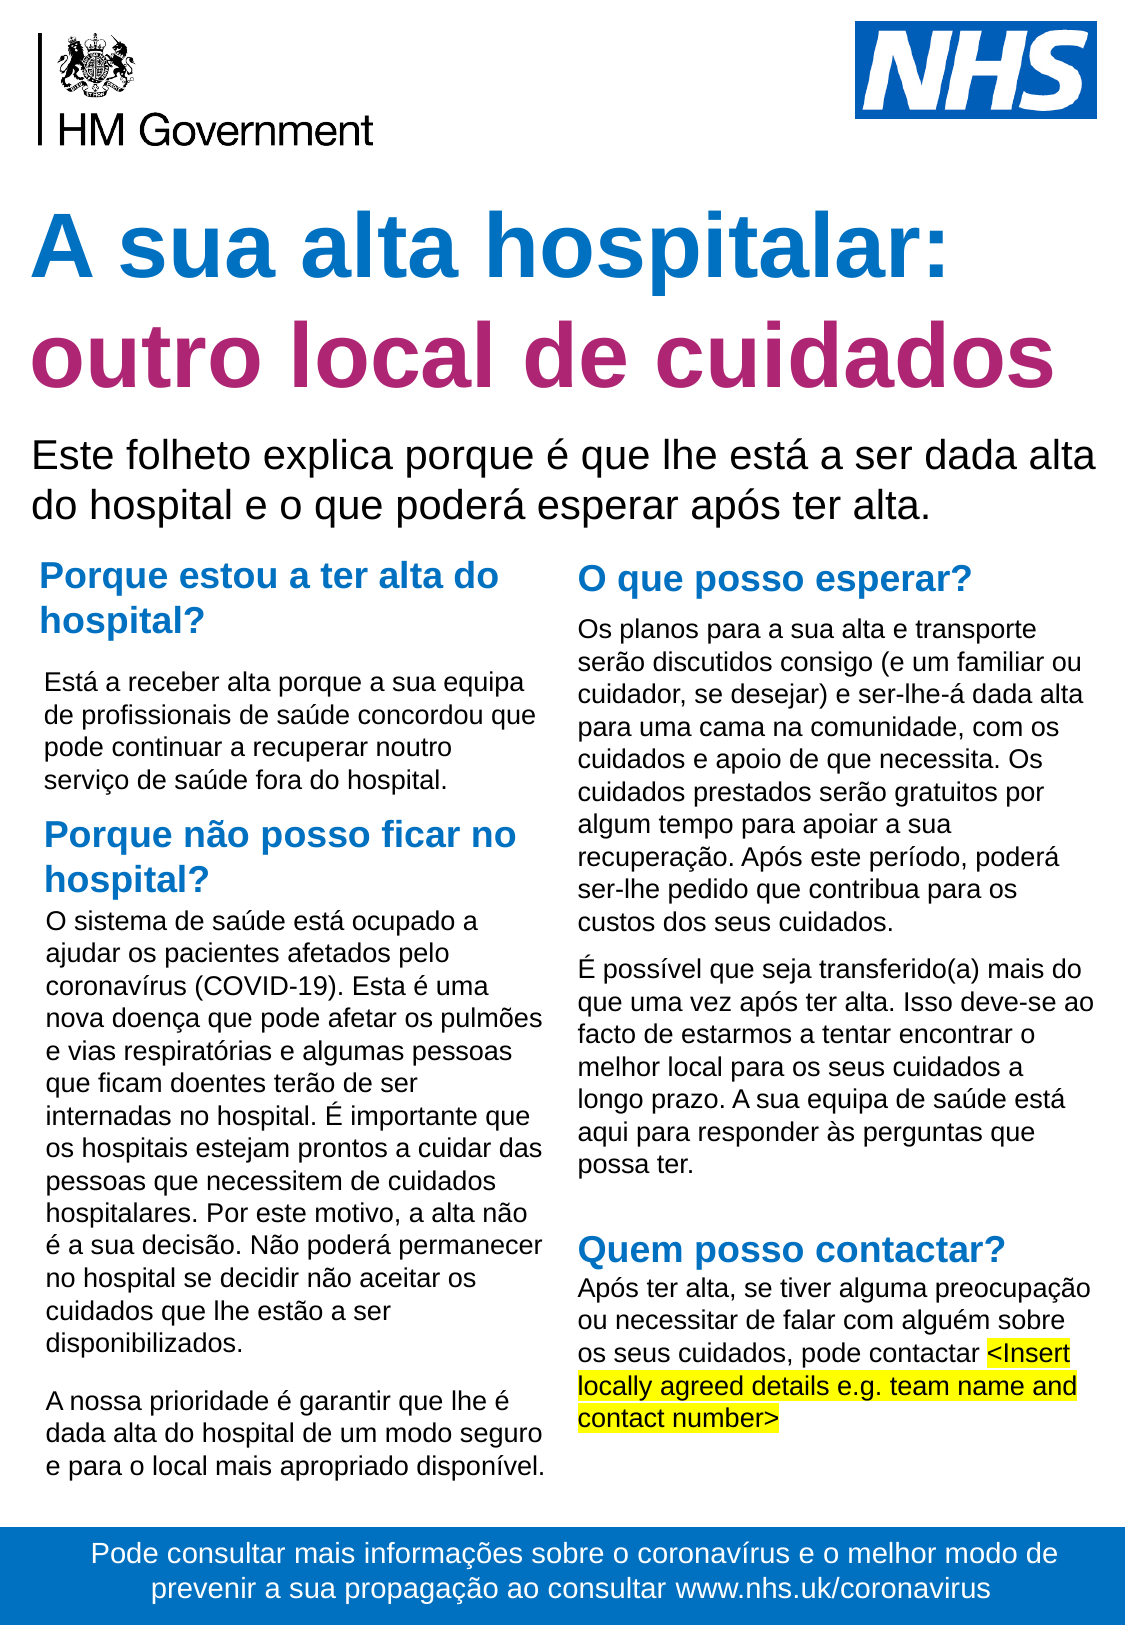

A sua alta hospitalar:
outro local de cuidados
Este folheto explica porque é que lhe está a ser dada alta do hospital e o que poderá esperar após ter alta.
Porque estou a ter alta do hospital?
O que posso esperar?
Os planos para a sua alta e transporte serão discutidos consigo (e um familiar ou cuidador, se desejar) e ser-lhe-á dada alta para uma cama na comunidade, com os cuidados e apoio de que necessita. Os cuidados prestados serão gratuitos por algum tempo para apoiar a sua recuperação. Após este período, poderá ser-lhe pedido que contribua para os custos dos seus cuidados.
É possível que seja transferido(a) mais do que uma vez após ter alta. Isso deve-se ao facto de estarmos a tentar encontrar o melhor local para os seus cuidados a longo prazo. A sua equipa de saúde está aqui para responder às perguntas que possa ter.
Está a receber alta porque a sua equipa de profissionais de saúde concordou que pode continuar a recuperar noutro serviço de saúde fora do hospital.
Porque não posso ficar no hospital?
O sistema de saúde está ocupado a ajudar os pacientes afetados pelo coronavírus (COVID-19). Esta é uma nova doença que pode afetar os pulmões e vias respiratórias e algumas pessoas que ficam doentes terão de ser internadas no hospital. É importante que os hospitais estejam prontos a cuidar das pessoas que necessitem de cuidados hospitalares. Por este motivo, a alta não é a sua decisão. Não poderá permanecer no hospital se decidir não aceitar os cuidados que lhe estão a ser disponibilizados.
A nossa prioridade é garantir que lhe é dada alta do hospital de um modo seguro e para o local mais apropriado disponível.
Quem posso contactar?
Após ter alta, se tiver alguma preocupação ou necessitar de falar com alguém sobre os seus cuidados, pode contactar <Insert locally agreed details e.g. team name and contact number>